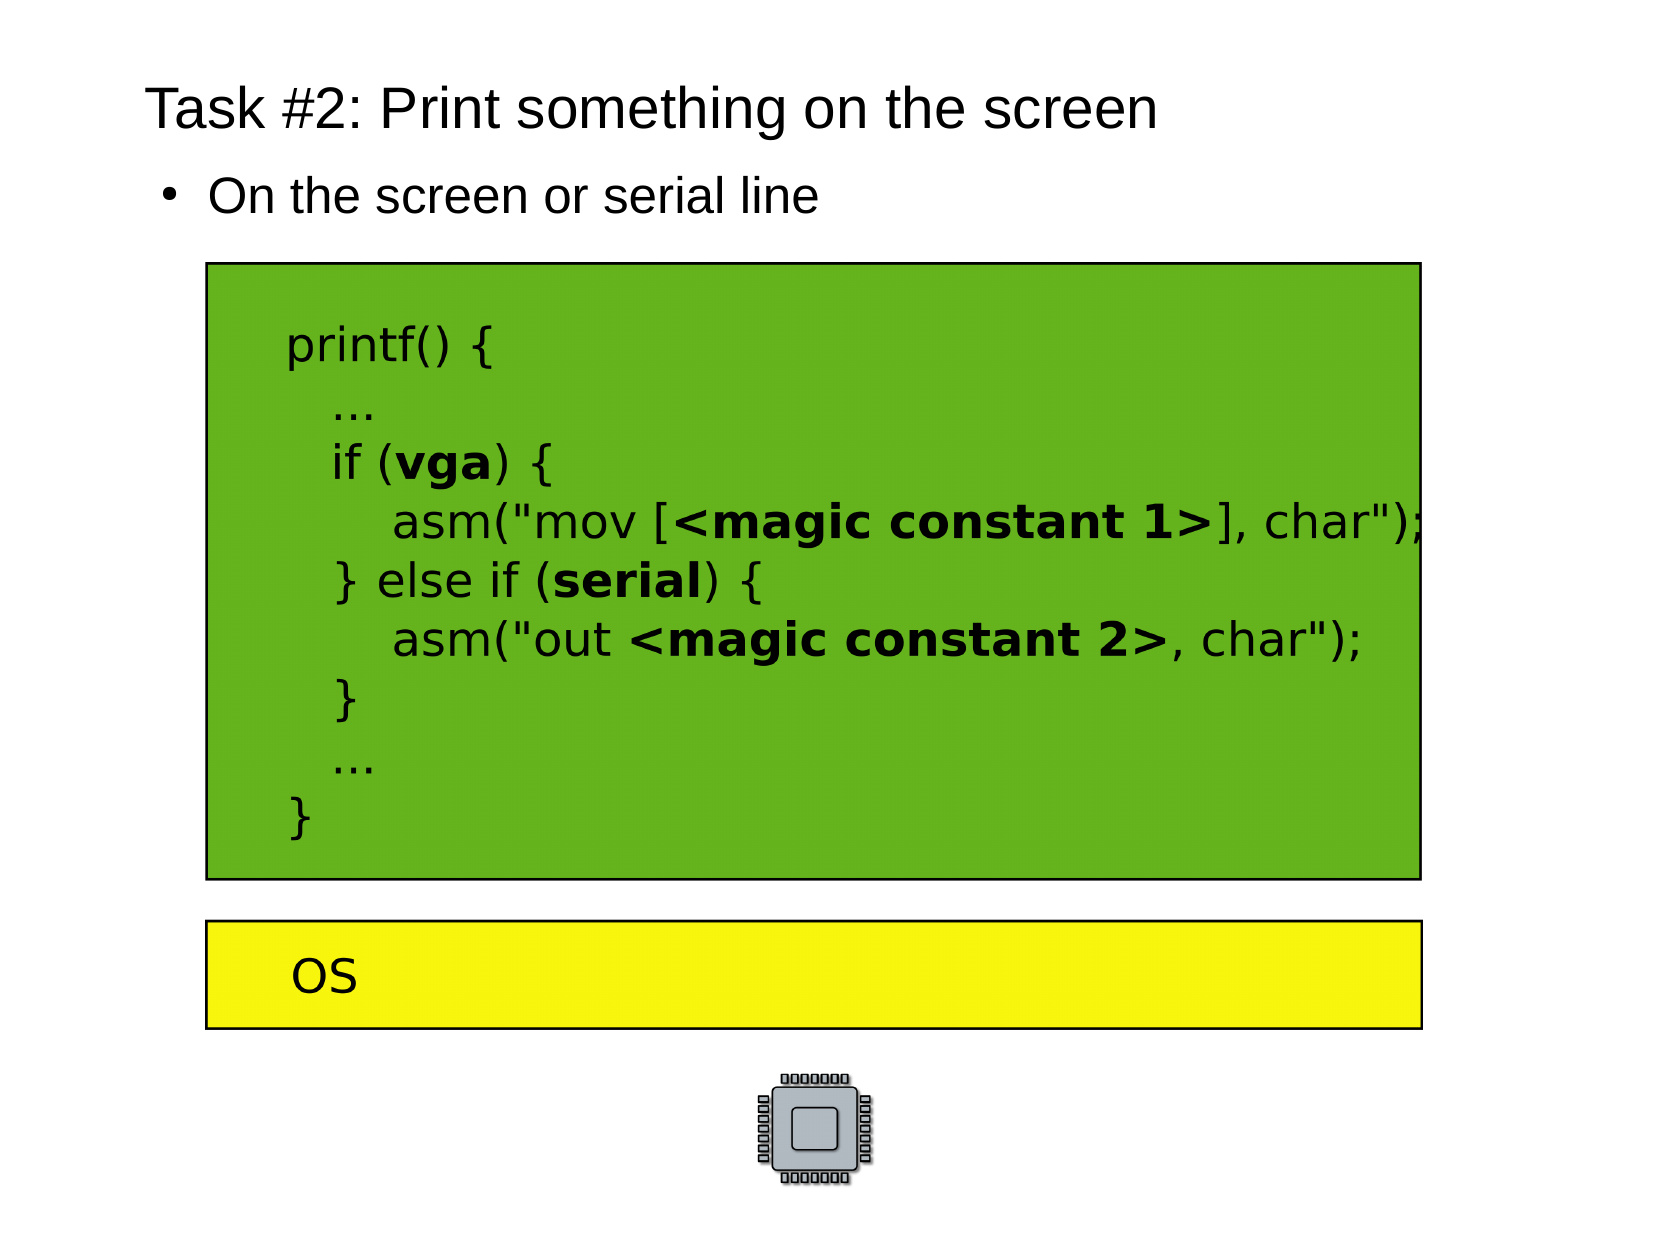

# Task #2: Print something on the screen
On the screen or serial line